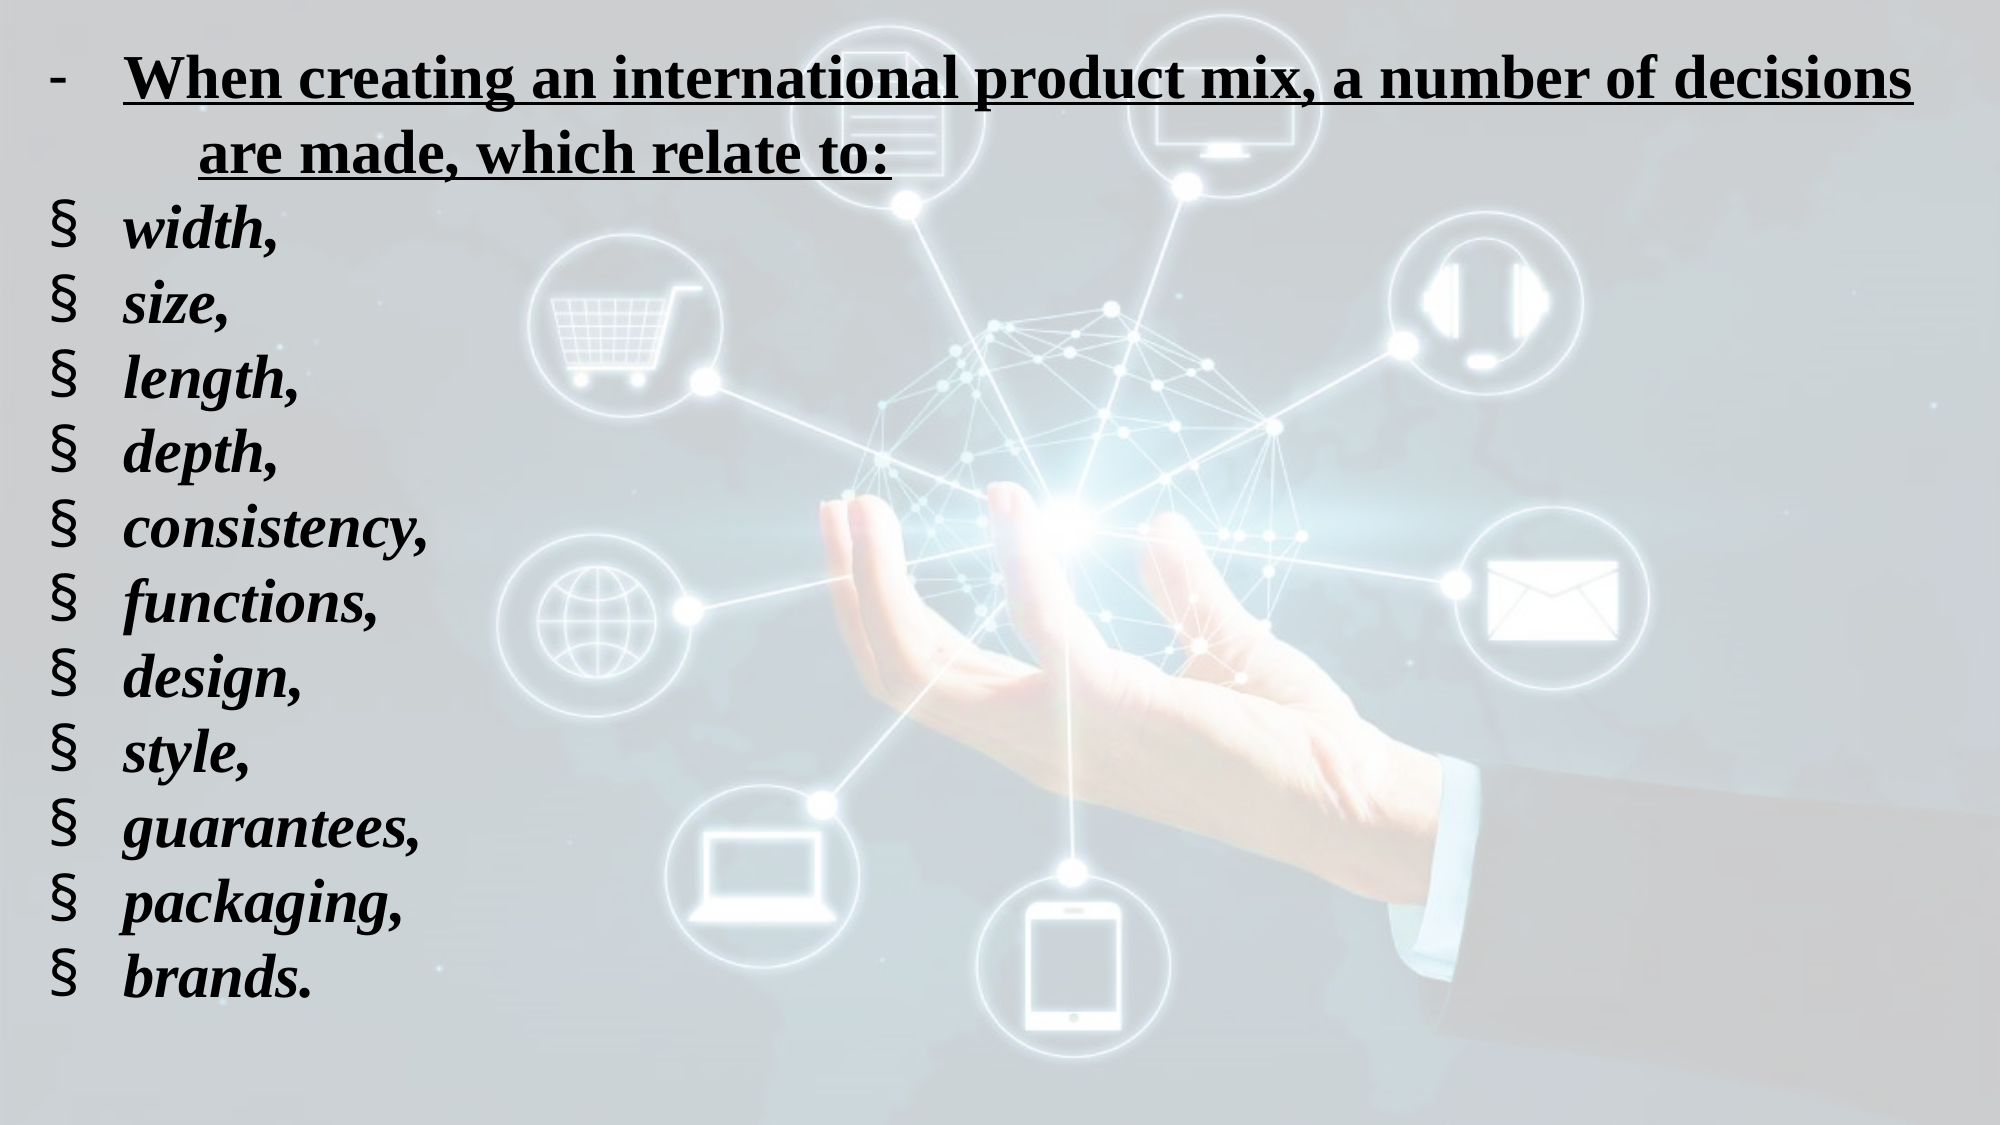

When creating an international product mix, a number of decisions are made, which relate to:
width,
size,
length,
depth,
consistency,
functions,
design,
style,
guarantees,
packaging,
brands.